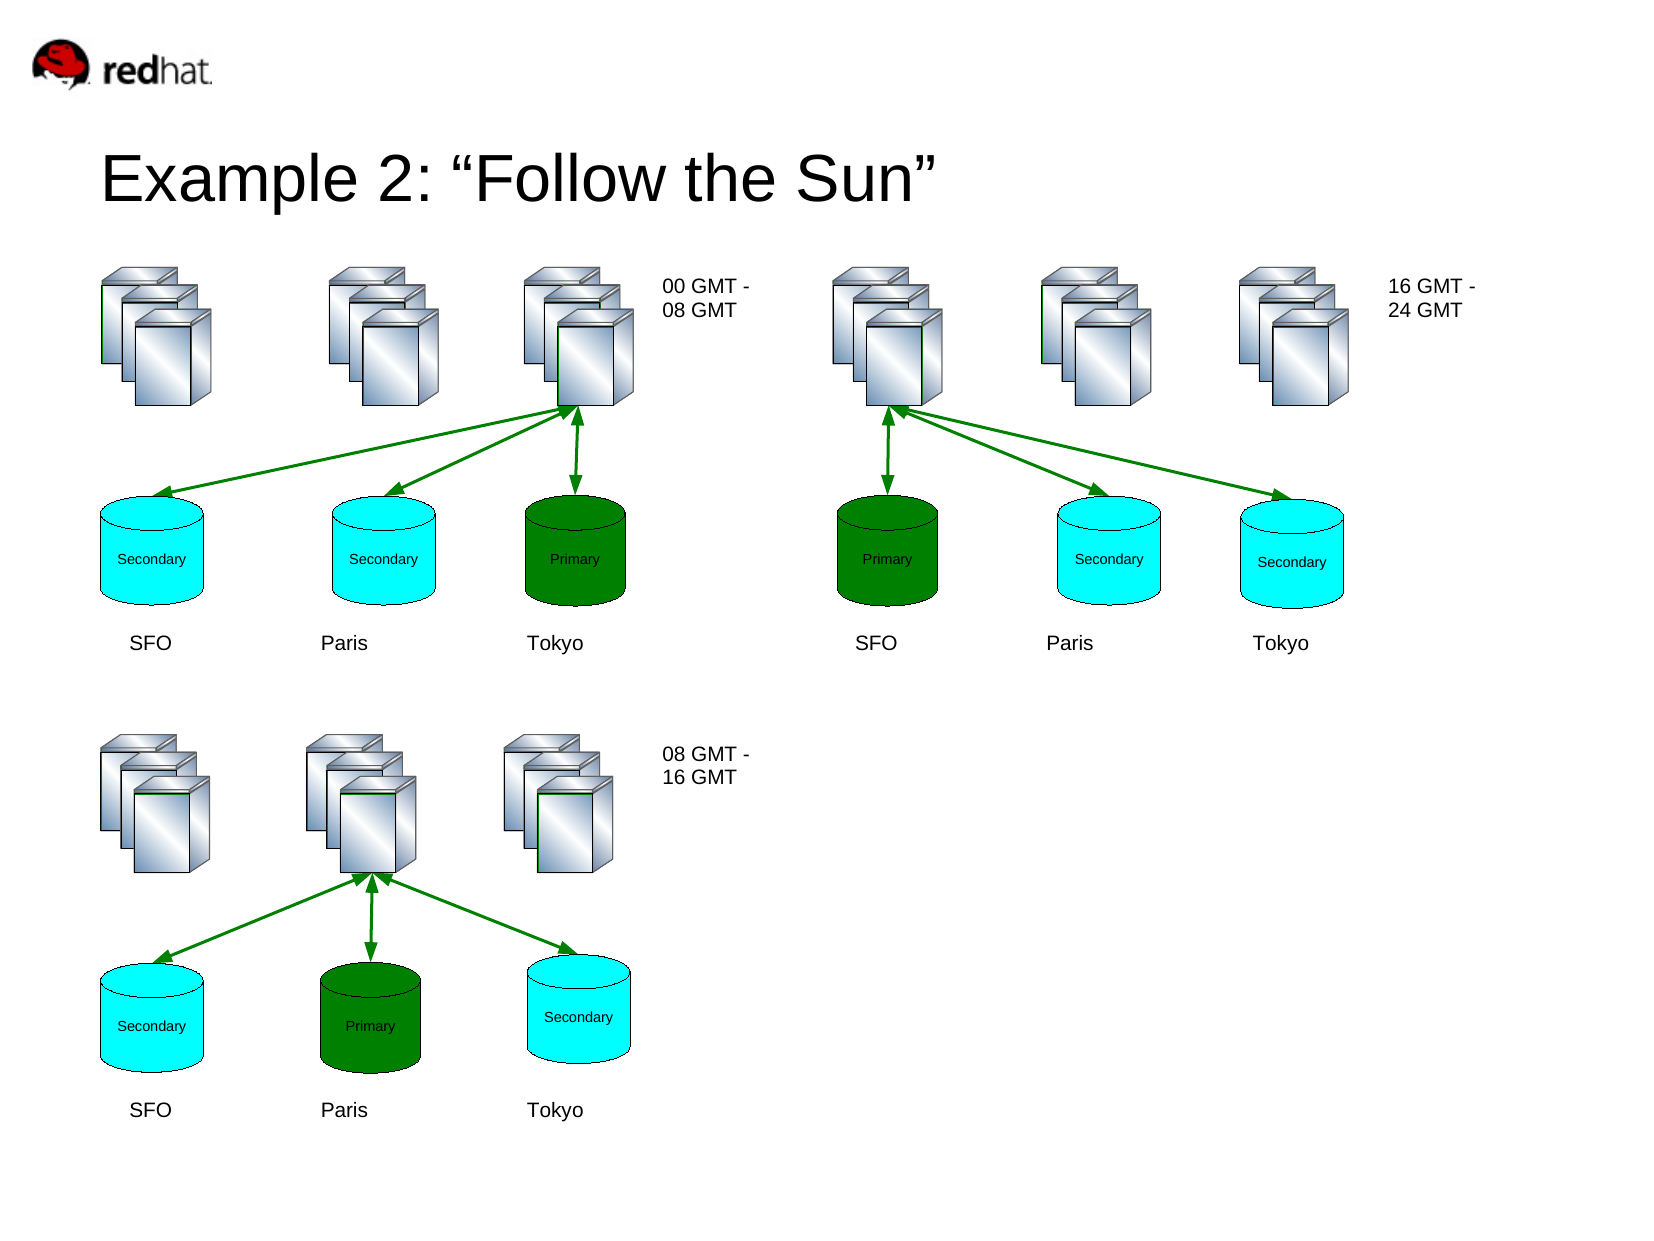

# Example 2: “Follow the Sun”
A B
A B
A B
A B
A B
A B
A B
A B
A B
A B
A B
A B
A B
A B
A B
A B
A B
A B
00 GMT -
08 GMT
16 GMT -
24 GMT
Primary
Primary
Secondary
Secondary
Secondary
Secondary
SFO
Paris
Tokyo
SFO
Paris
Tokyo
A B
A B
A B
A B
A B
A B
A B
A B
A B
08 GMT -
16 GMT
Secondary
Primary
Secondary
SFO
Paris
Tokyo